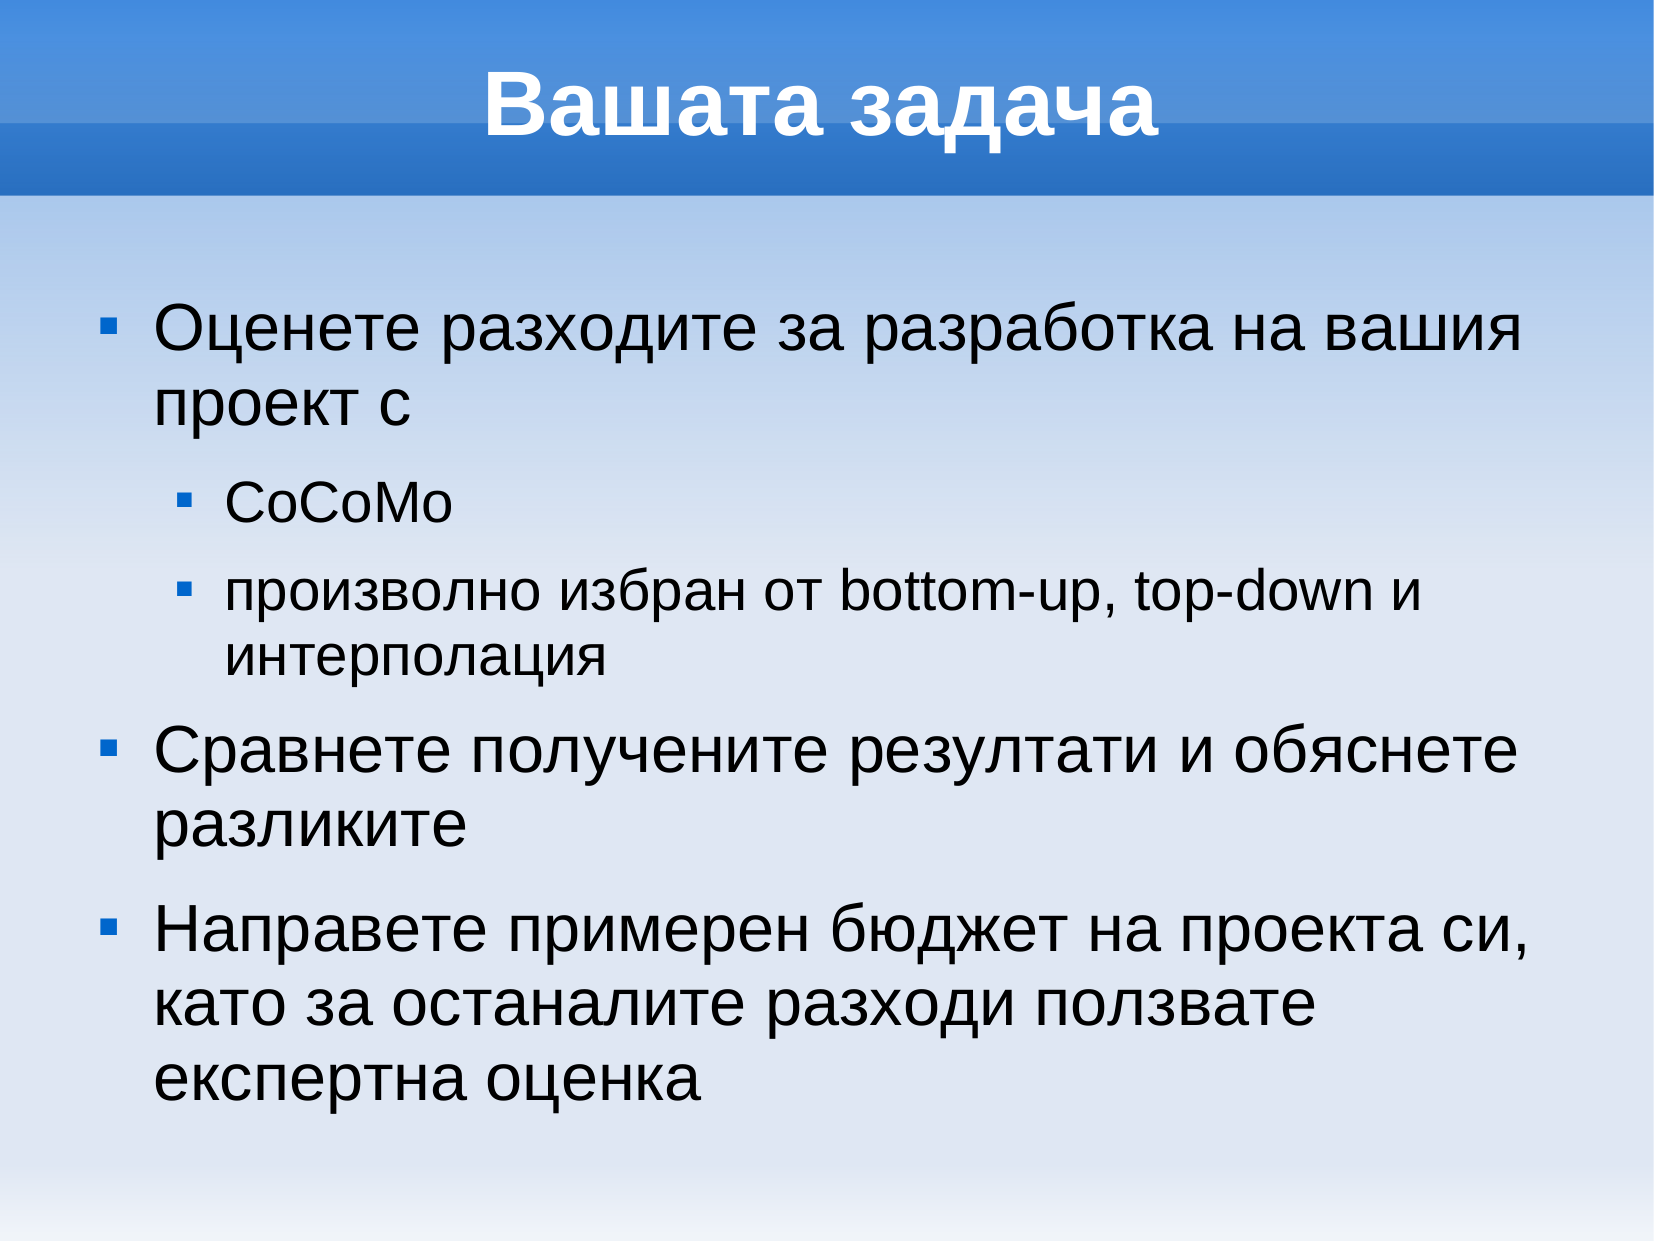

# Вашата задача
Оценете разходите за разработка на вашия проект с
CoCoMo
произволно избран от bottom-up, top-down и интерполация
Сравнете получените резултати и обяснете разликите
Направете примерен бюджет на проекта си, като за останалите разходи ползвате експертна оценка